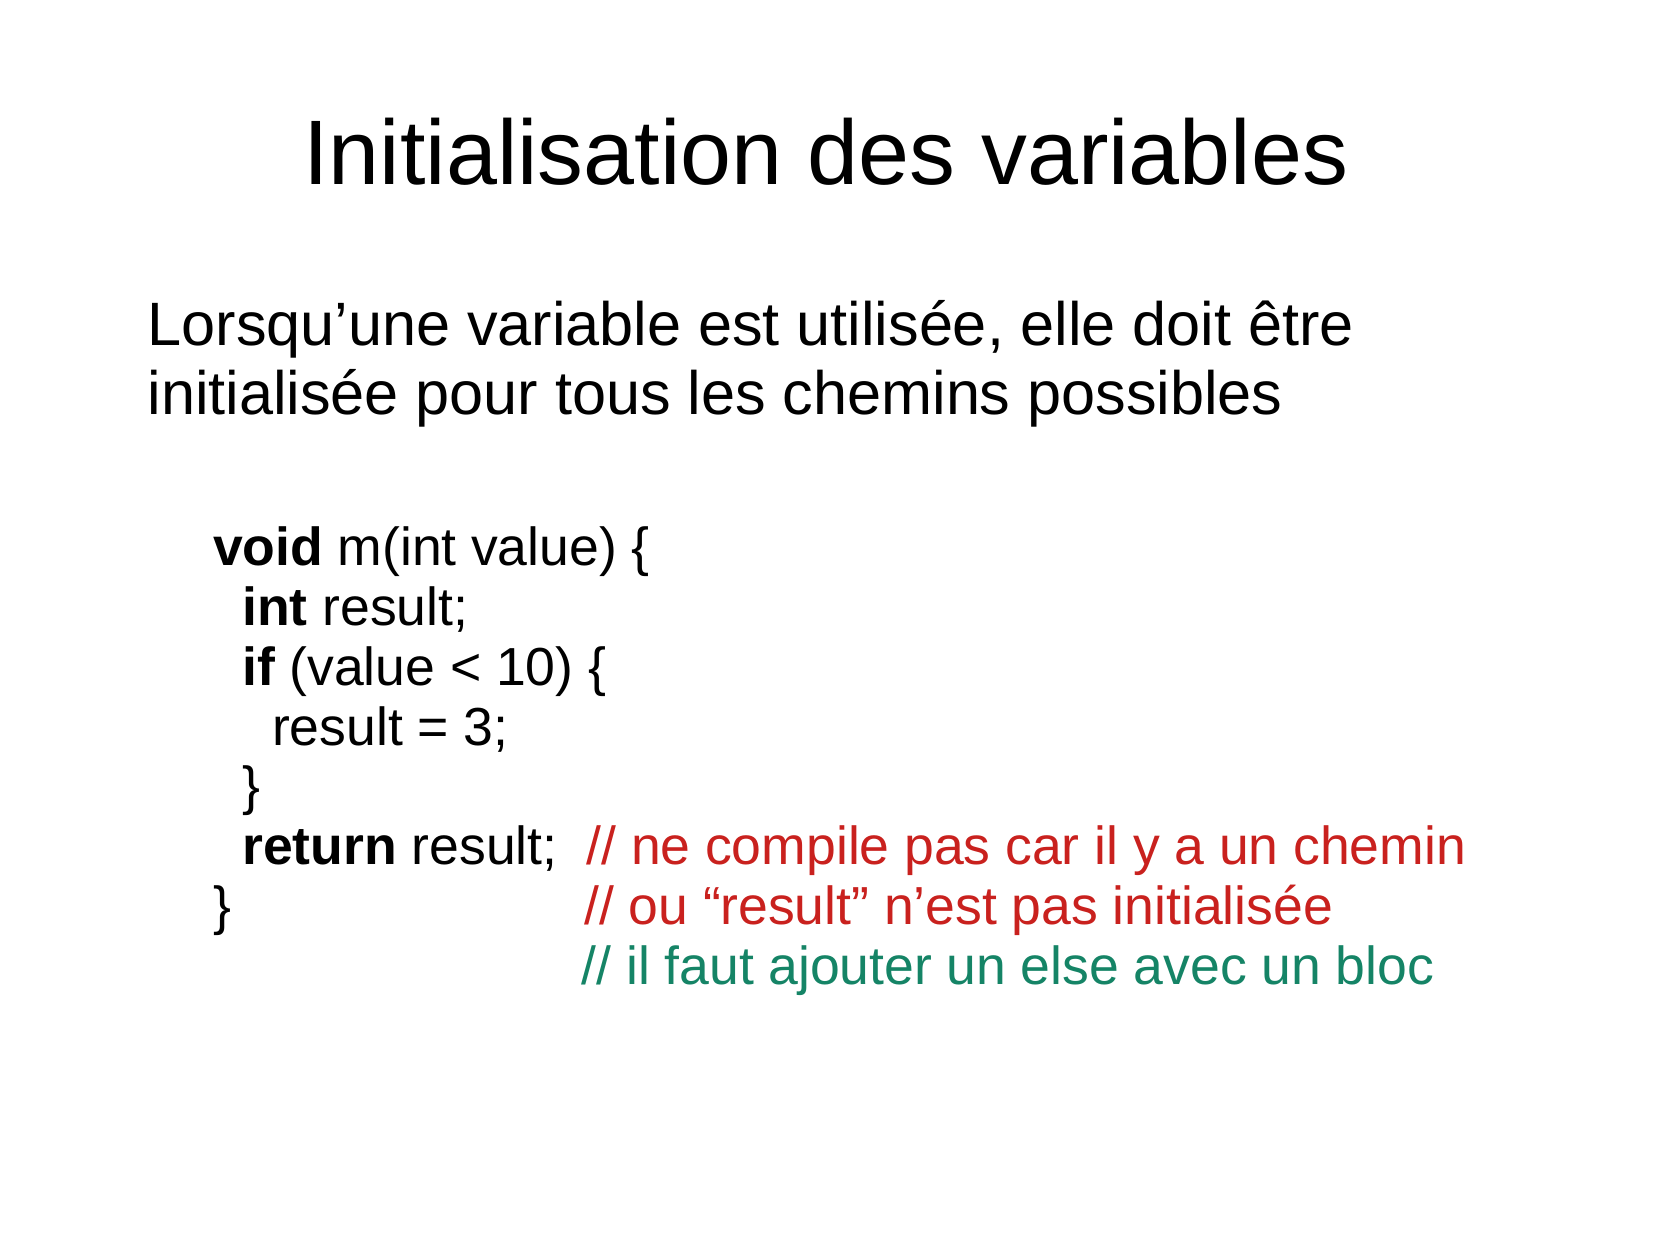

# Initialisation des variables
Lorsqu’une variable est utilisée, elle doit être initialisée pour tous les chemins possibles
void m(int value) {
 int result;
 if (value < 10) {
 result = 3;
 }
 return result; // ne compile pas car il y a un chemin
} // ou “result” n’est pas initialisée
 // il faut ajouter un else avec un bloc